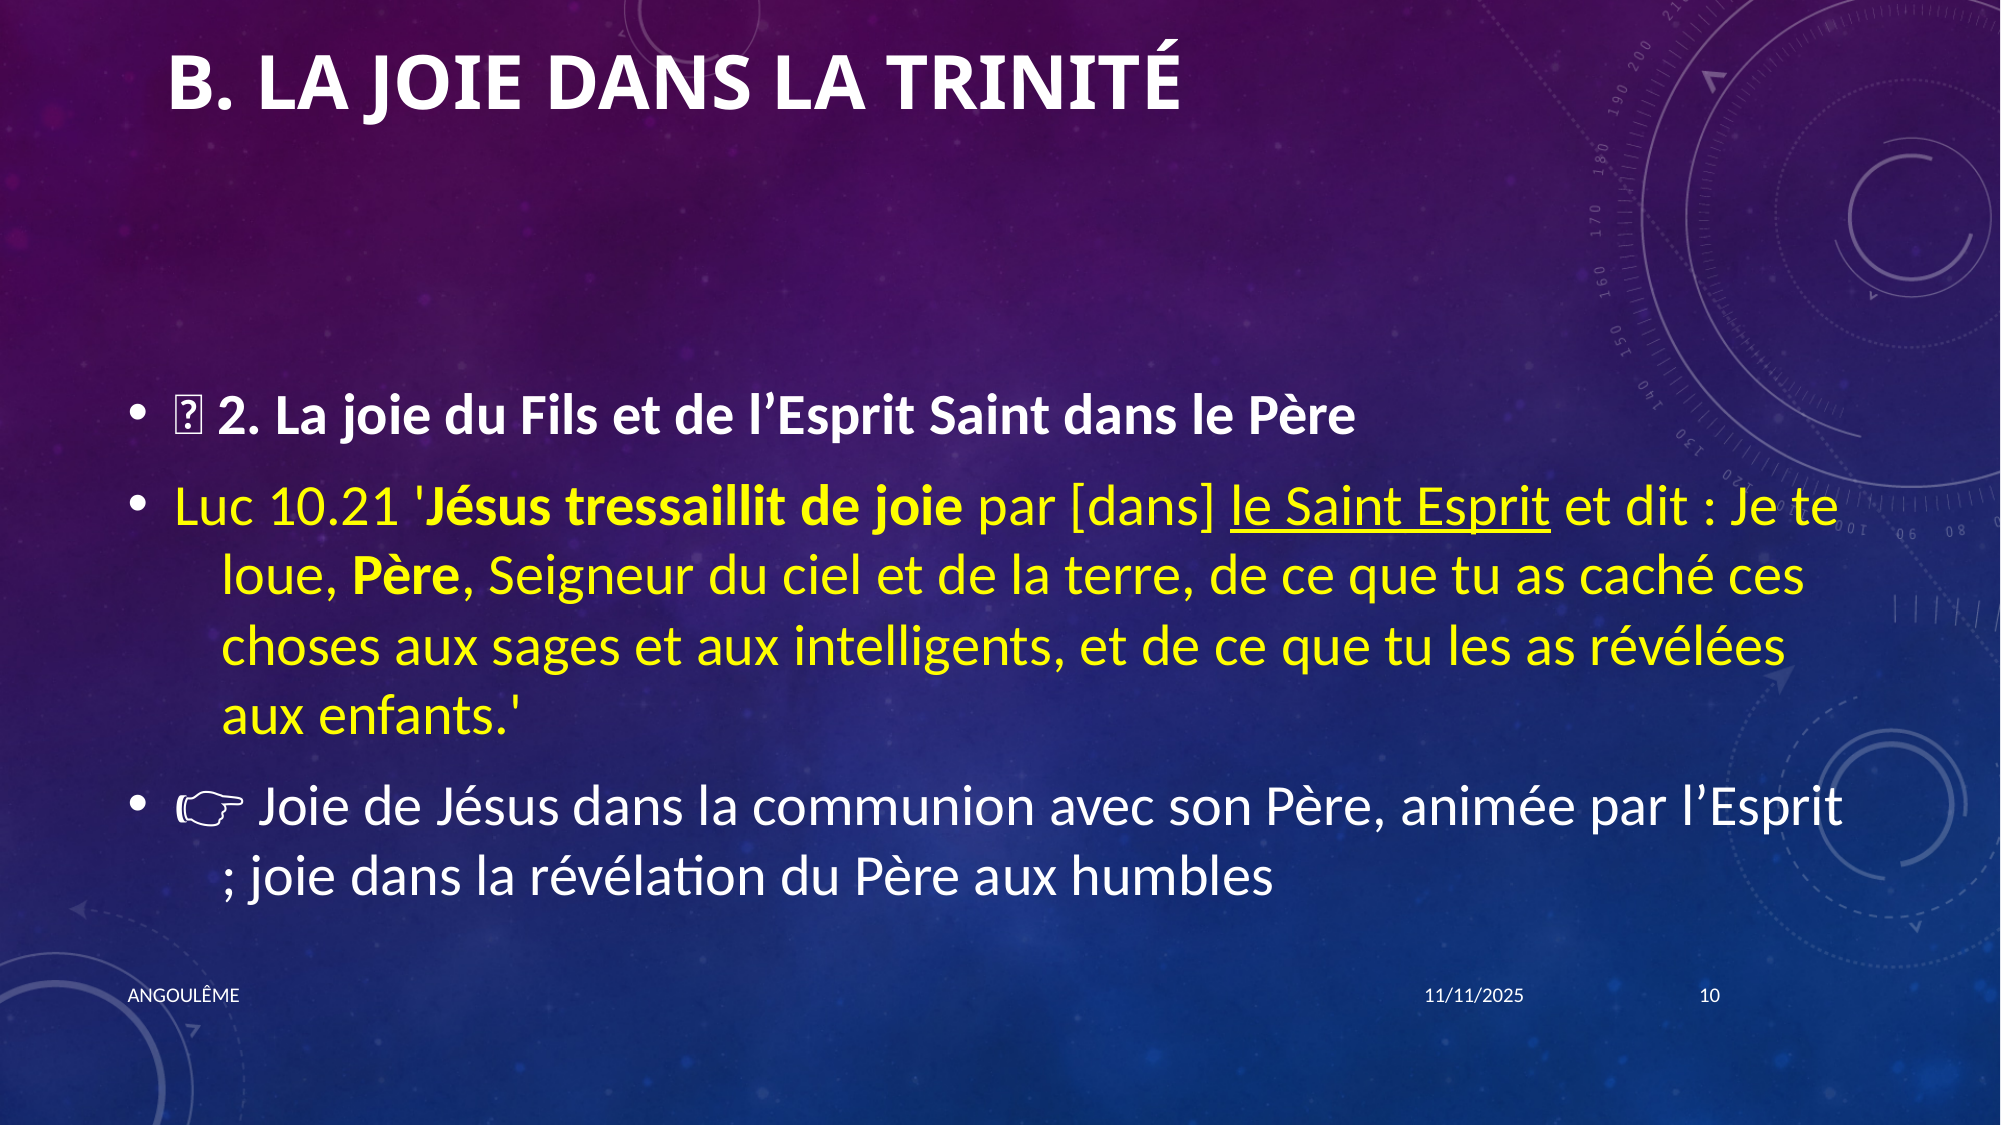

# B. La joie dans la trinité
🌿 2. La joie du Fils et de l’Esprit Saint dans le Père
Luc 10.21 'Jésus tressaillit de joie par [dans] le Saint Esprit et dit : Je te loue, Père, Seigneur du ciel et de la terre, de ce que tu as caché ces choses aux sages et aux intelligents, et de ce que tu les as révélées aux enfants.'
👉 Joie de Jésus dans la communion avec son Père, animée par l’Esprit ; joie dans la révélation du Père aux humbles
ANGOULÊME
11/11/2025
10